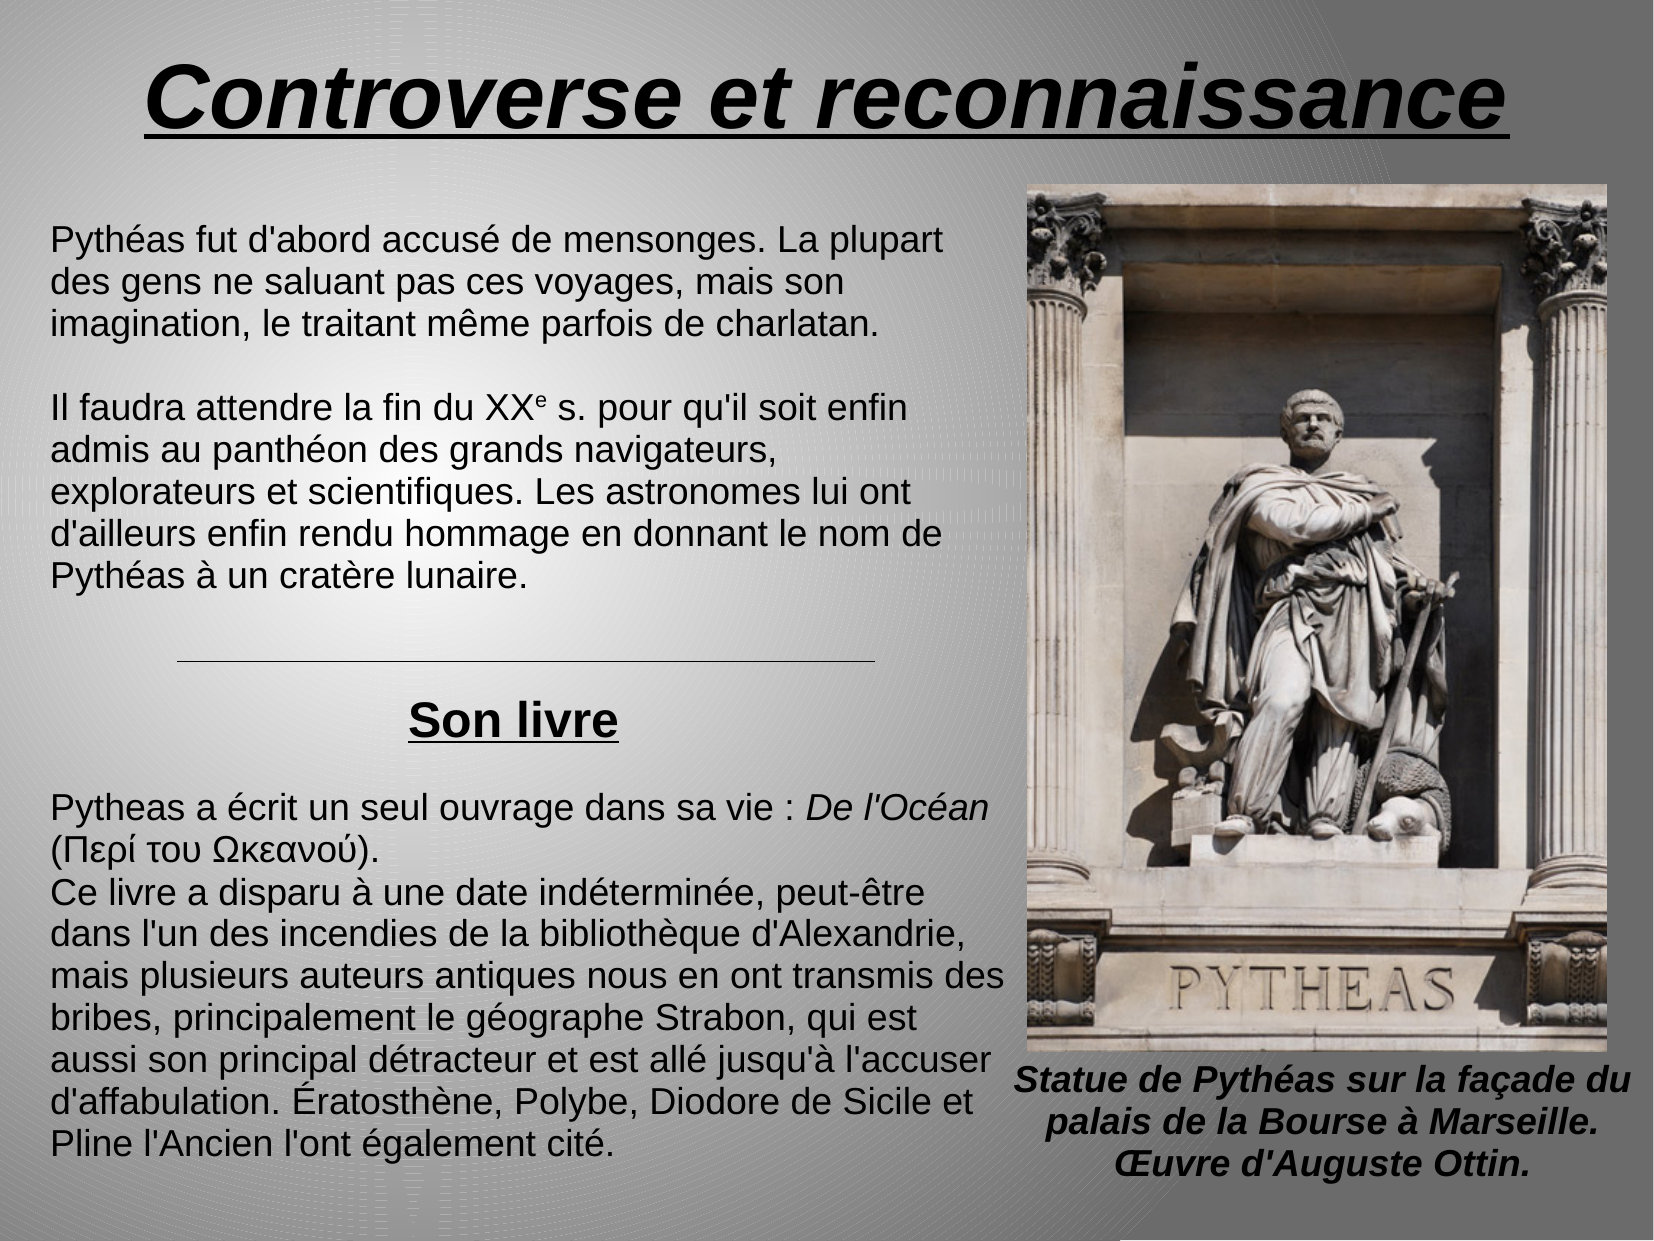

# Controverse et reconnaissance
Pythéas fut d'abord accusé de mensonges. La plupart des gens ne saluant pas ces voyages, mais son imagination, le traitant même parfois de charlatan.
Il faudra attendre la fin du XXe s. pour qu'il soit enfin admis au panthéon des grands navigateurs, explorateurs et scientifiques. Les astronomes lui ont d'ailleurs enfin rendu hommage en donnant le nom de Pythéas à un cratère lunaire.
Son livre
Pytheas a écrit un seul ouvrage dans sa vie : De l'Océan (Περί του Ωκεανού).
Ce livre a disparu à une date indéterminée, peut-être dans l'un des incendies de la bibliothèque d'Alexandrie, mais plusieurs auteurs antiques nous en ont transmis des bribes, principalement le géographe Strabon, qui est aussi son principal détracteur et est allé jusqu'à l'accuser d'affabulation. Ératosthène, Polybe, Diodore de Sicile et Pline l'Ancien l'ont également cité.
Statue de Pythéas sur la façade du palais de la Bourse à Marseille. Œuvre d'Auguste Ottin.